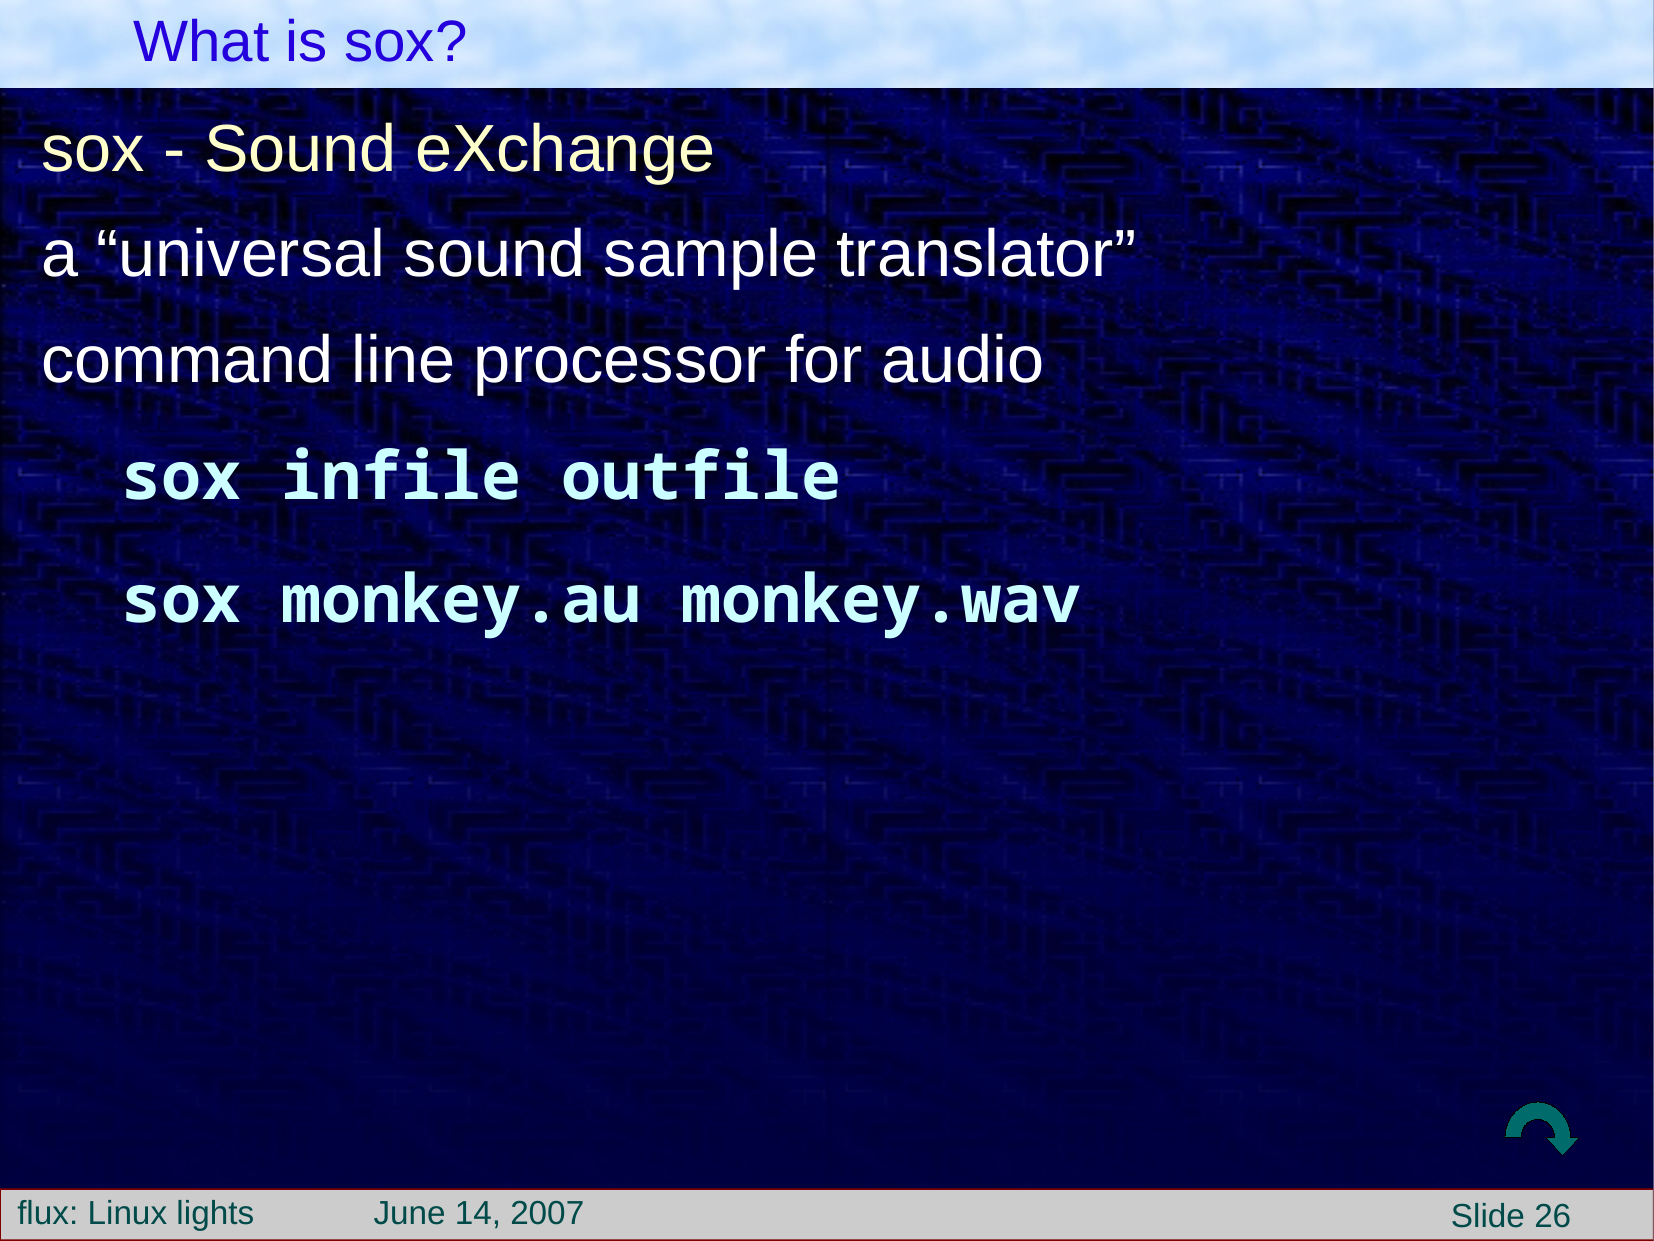

What is sox?
# sox - Sound eXchange
a “universal sound sample translator”
command line processor for audio
 sox infile outfile
 sox monkey.au monkey.wav
flux: Linux lights	June 14, 2007
Slide